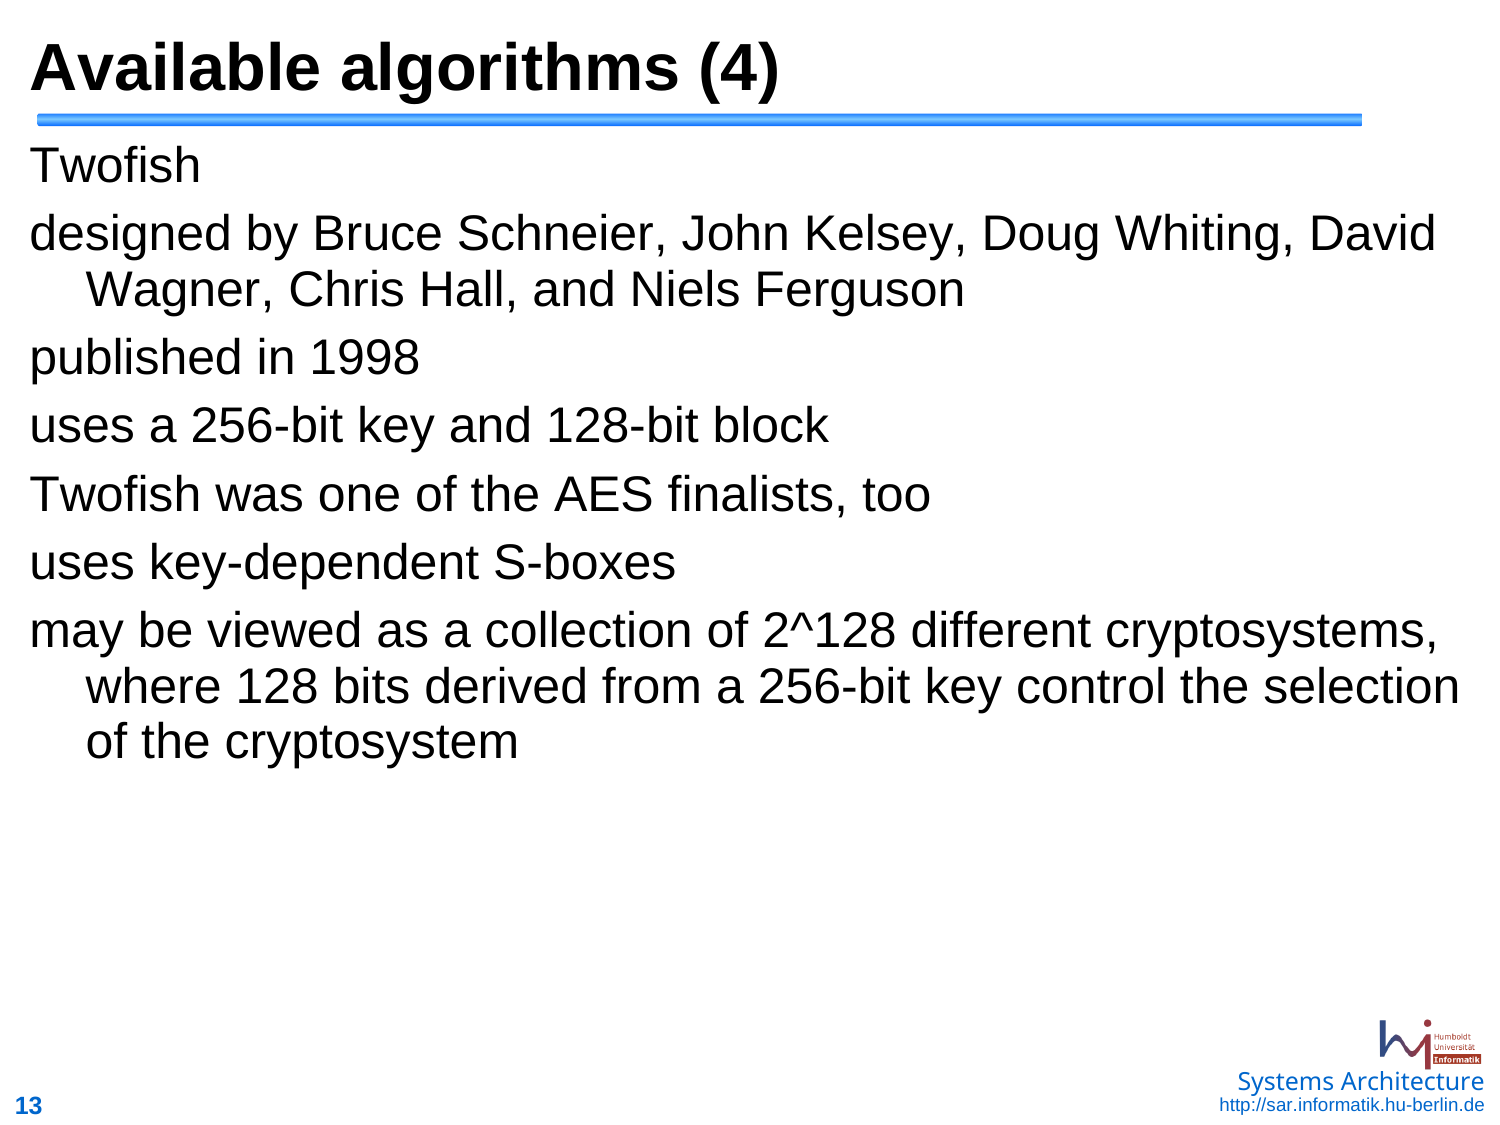

# Available algorithms (4)
Twofish
designed by Bruce Schneier, John Kelsey, Doug Whiting, David Wagner, Chris Hall, and Niels Ferguson
published in 1998
uses a 256-bit key and 128-bit block
Twofish was one of the AES finalists, too
uses key-dependent S-boxes
may be viewed as a collection of 2^128 different cryptosystems, where 128 bits derived from a 256-bit key control the selection of the cryptosystem